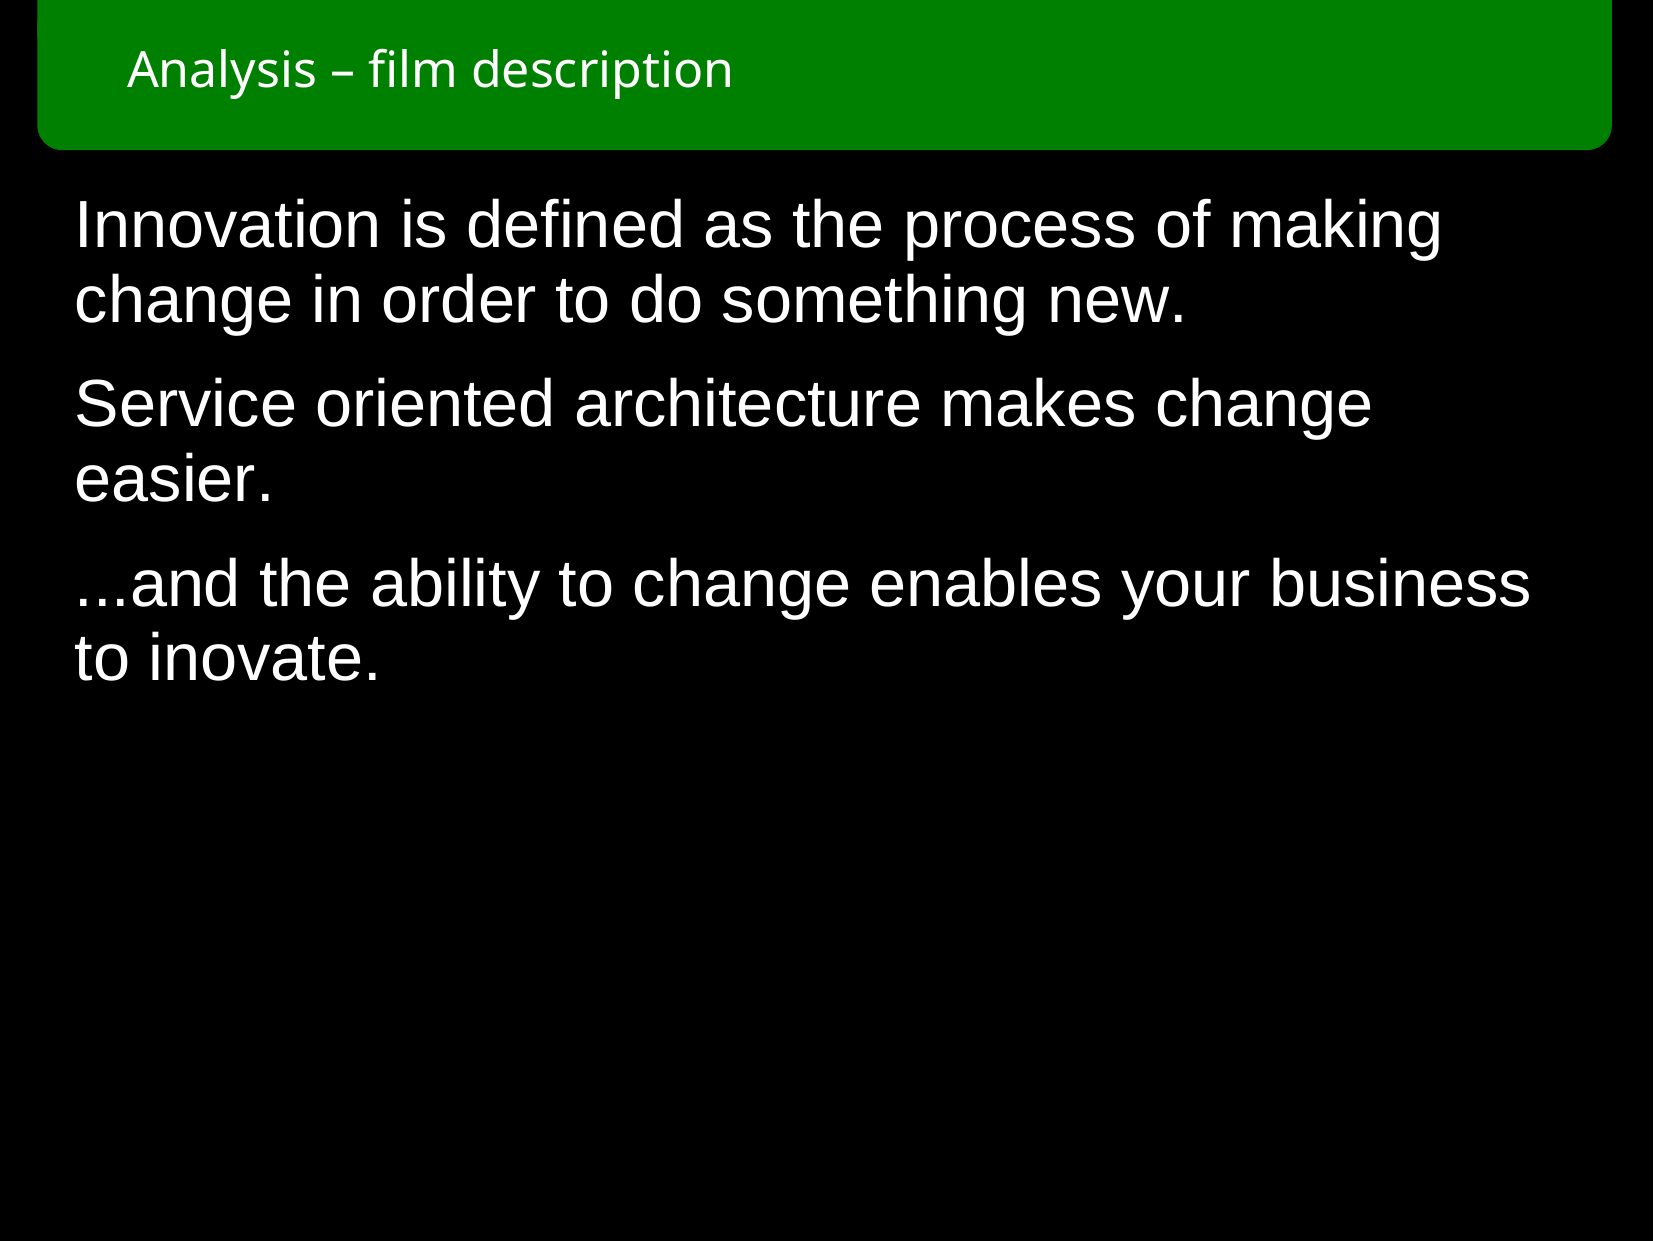

Analysis – film description
# Innovation is defined as the process of making change in order to do something new.
Service oriented architecture makes change easier.
...and the ability to change enables your business to inovate.